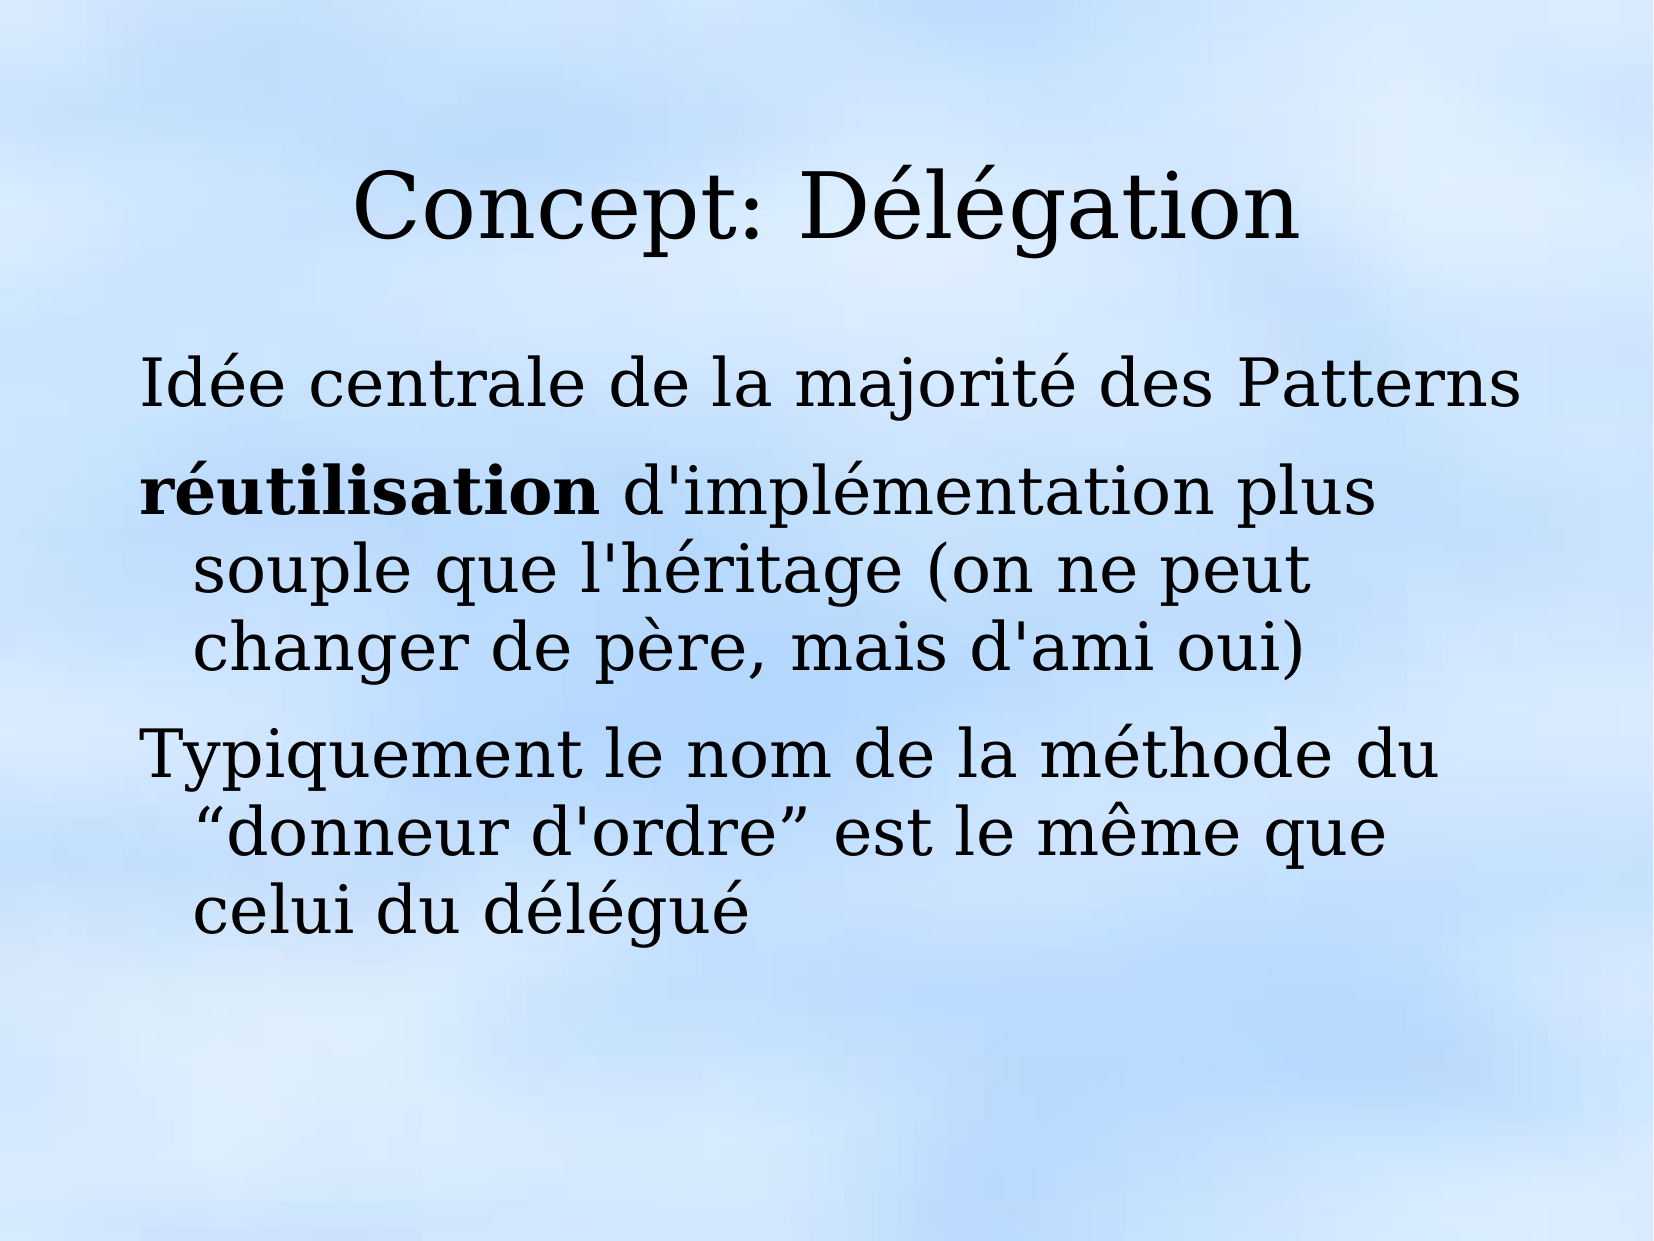

# Concept: Délégation
Idée centrale de la majorité des Patterns
réutilisation d'implémentation plus souple que l'héritage (on ne peut changer de père, mais d'ami oui)
Typiquement le nom de la méthode du “donneur d'ordre” est le même que celui du délégué